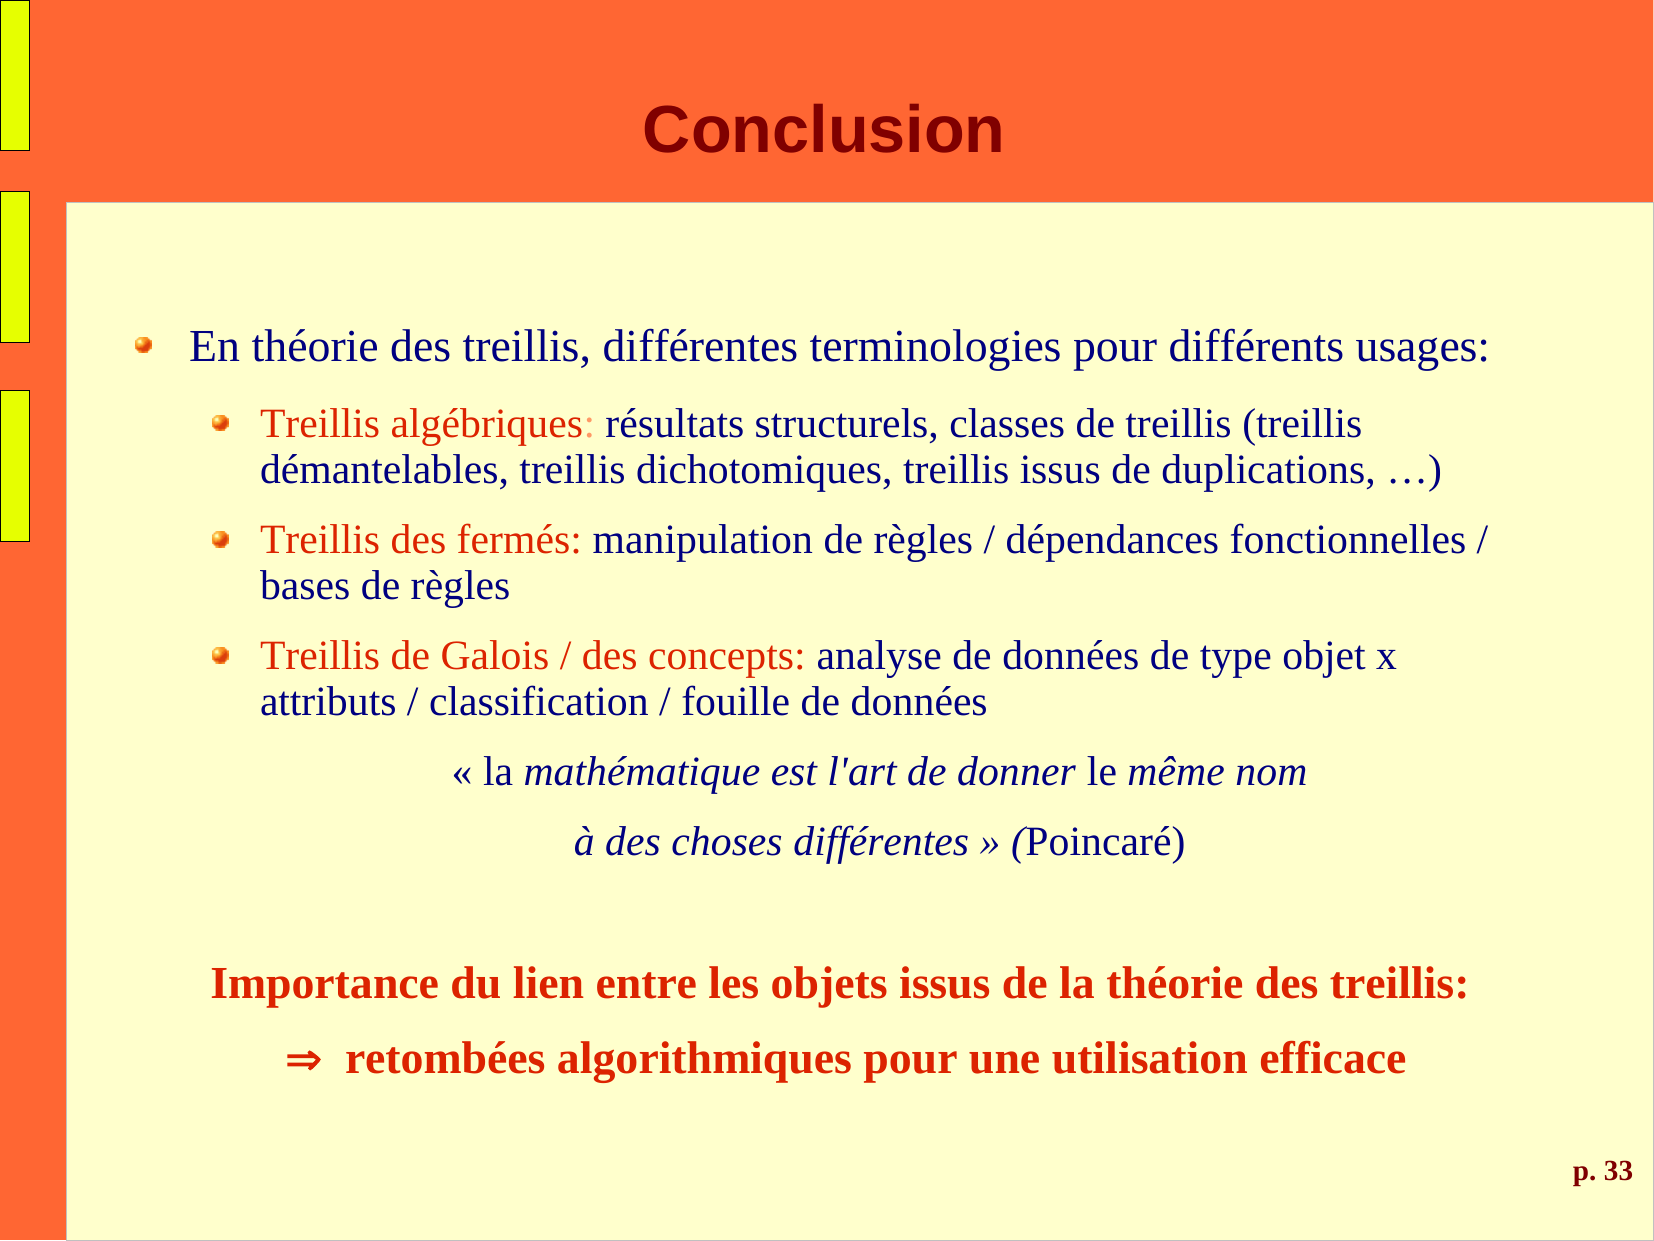

# Conclusion
En théorie des treillis, différentes terminologies pour différents usages:
Treillis algébriques: résultats structurels, classes de treillis (treillis démantelables, treillis dichotomiques, treillis issus de duplications, …)
Treillis des fermés: manipulation de règles / dépendances fonctionnelles / bases de règles
Treillis de Galois / des concepts: analyse de données de type objet x attributs / classification / fouille de données
« la mathématique est l'art de donner le même nom
à des choses différentes » (Poincaré)
Importance du lien entre les objets issus de la théorie des treillis:
retombées algorithmiques pour une utilisation efficace